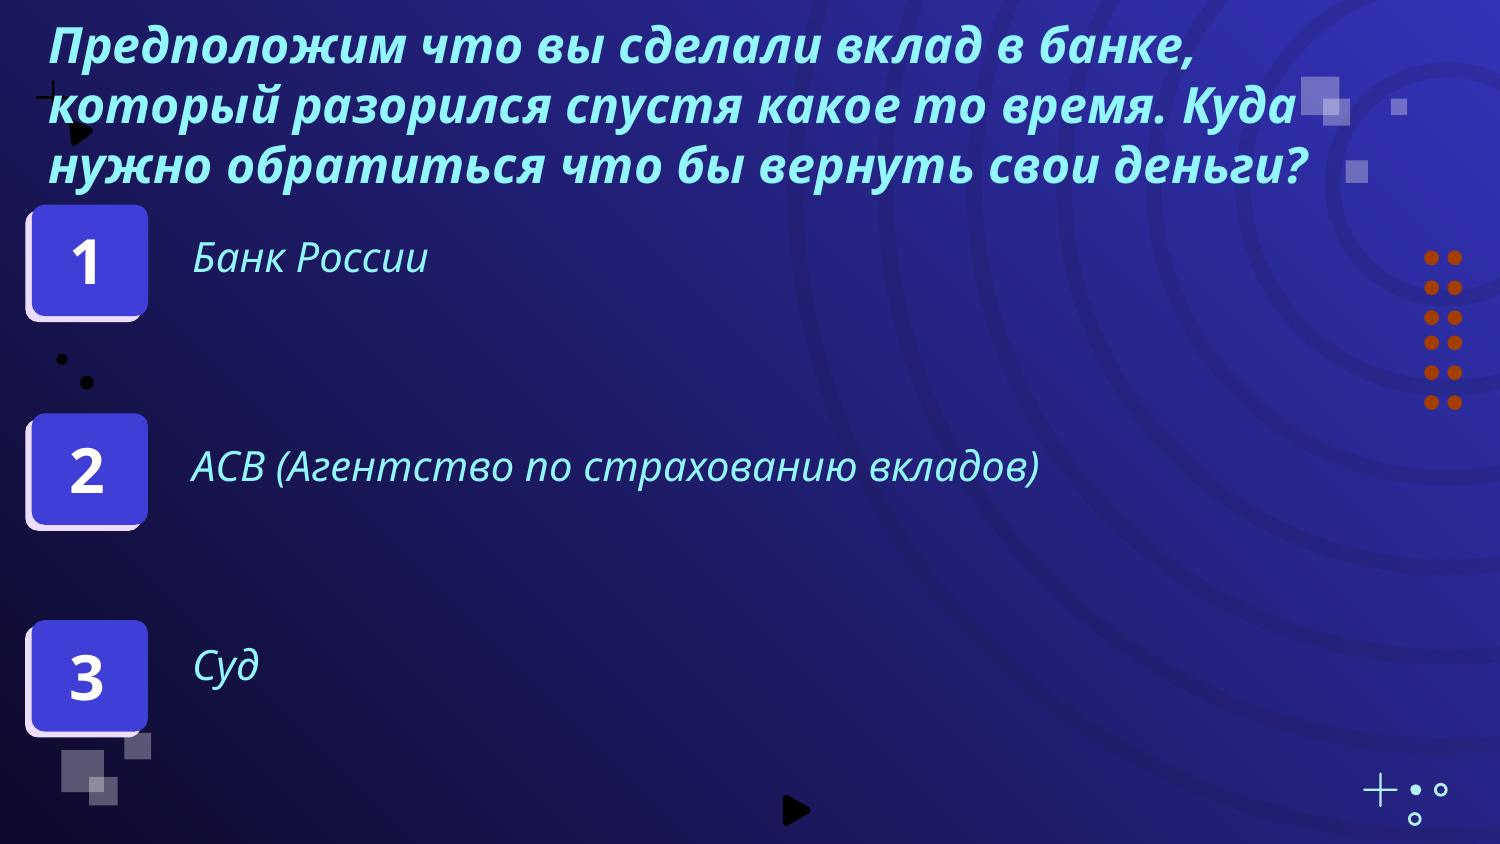

Предположим что вы сделали вклад в банке, который разорился спустя какое то время. Куда нужно обратиться что бы вернуть свои деньги?
Банк России
1
# АСВ (Агентство по страхованию вкладов)
2
Суд
3